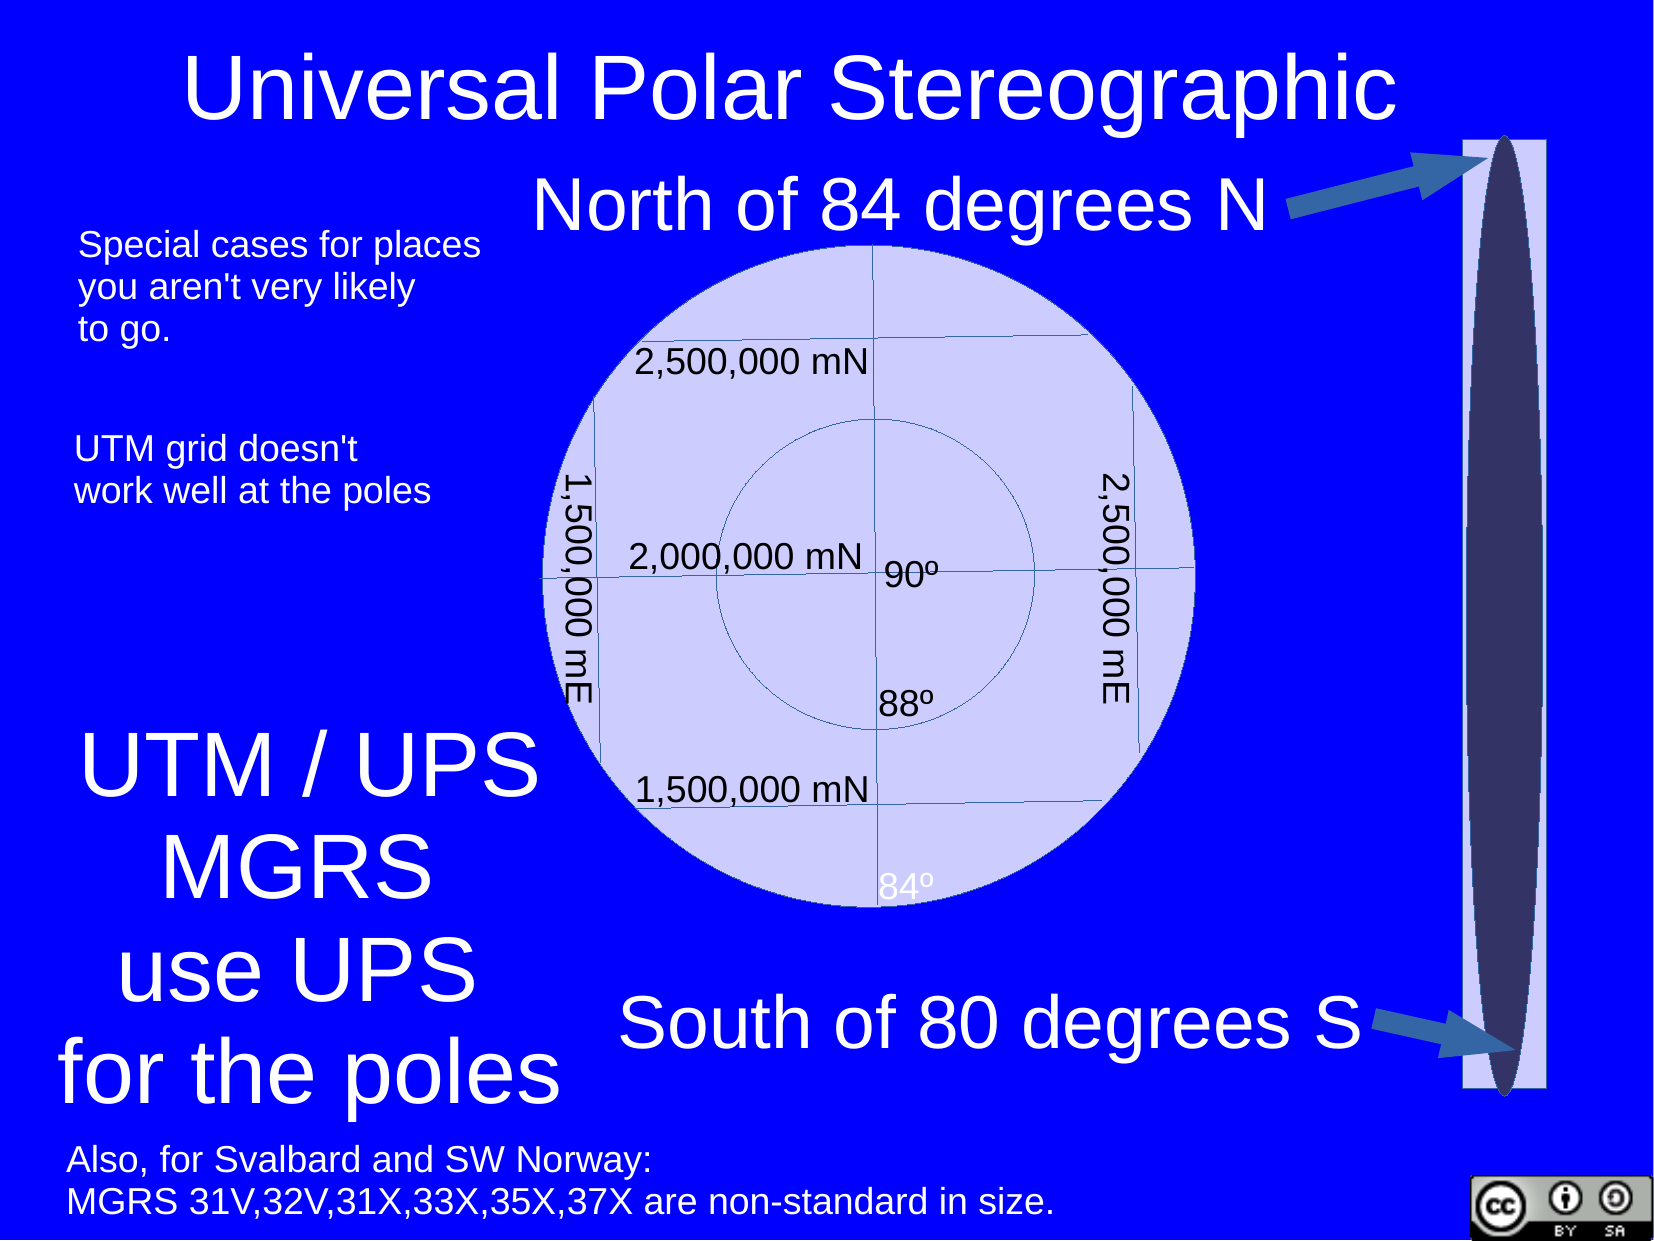

# Universal Polar Stereographic
North of 84 degrees N
Special cases for places
you aren't very likely
to go.
2,500,000 mN
UTM grid doesn't
work well at the poles
2,000,000 mN
90º
1,500,000 mE
2,500,000 mE
88º
UTM / UPS
MGRS
use UPS
for the poles
1,500,000 mN
84º
South of 80 degrees S
Also, for Svalbard and SW Norway:
MGRS 31V,32V,31X,33X,35X,37X are non-standard in size.